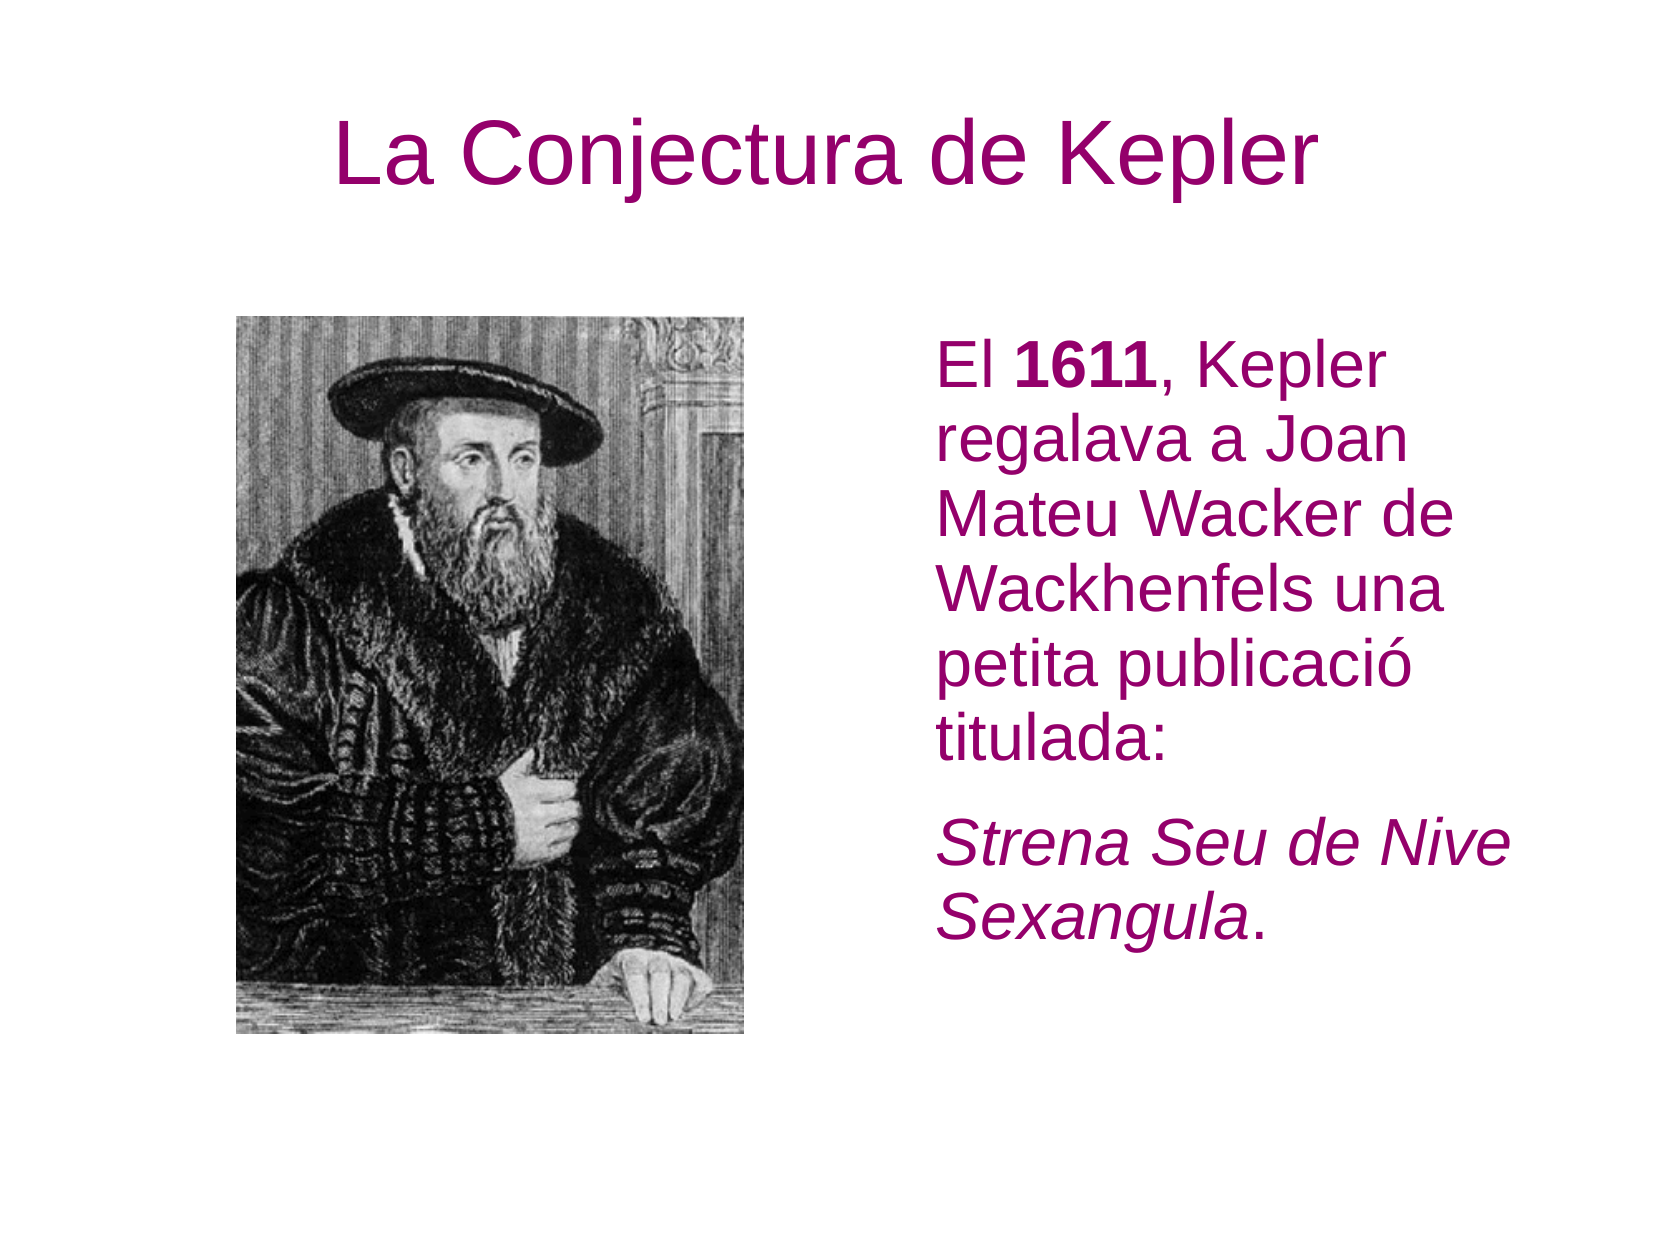

# La Conjectura de Kepler
El 1611, Kepler regalava a Joan Mateu Wacker de Wackhenfels una petita publicació titulada:
Strena Seu de Nive Sexangula.